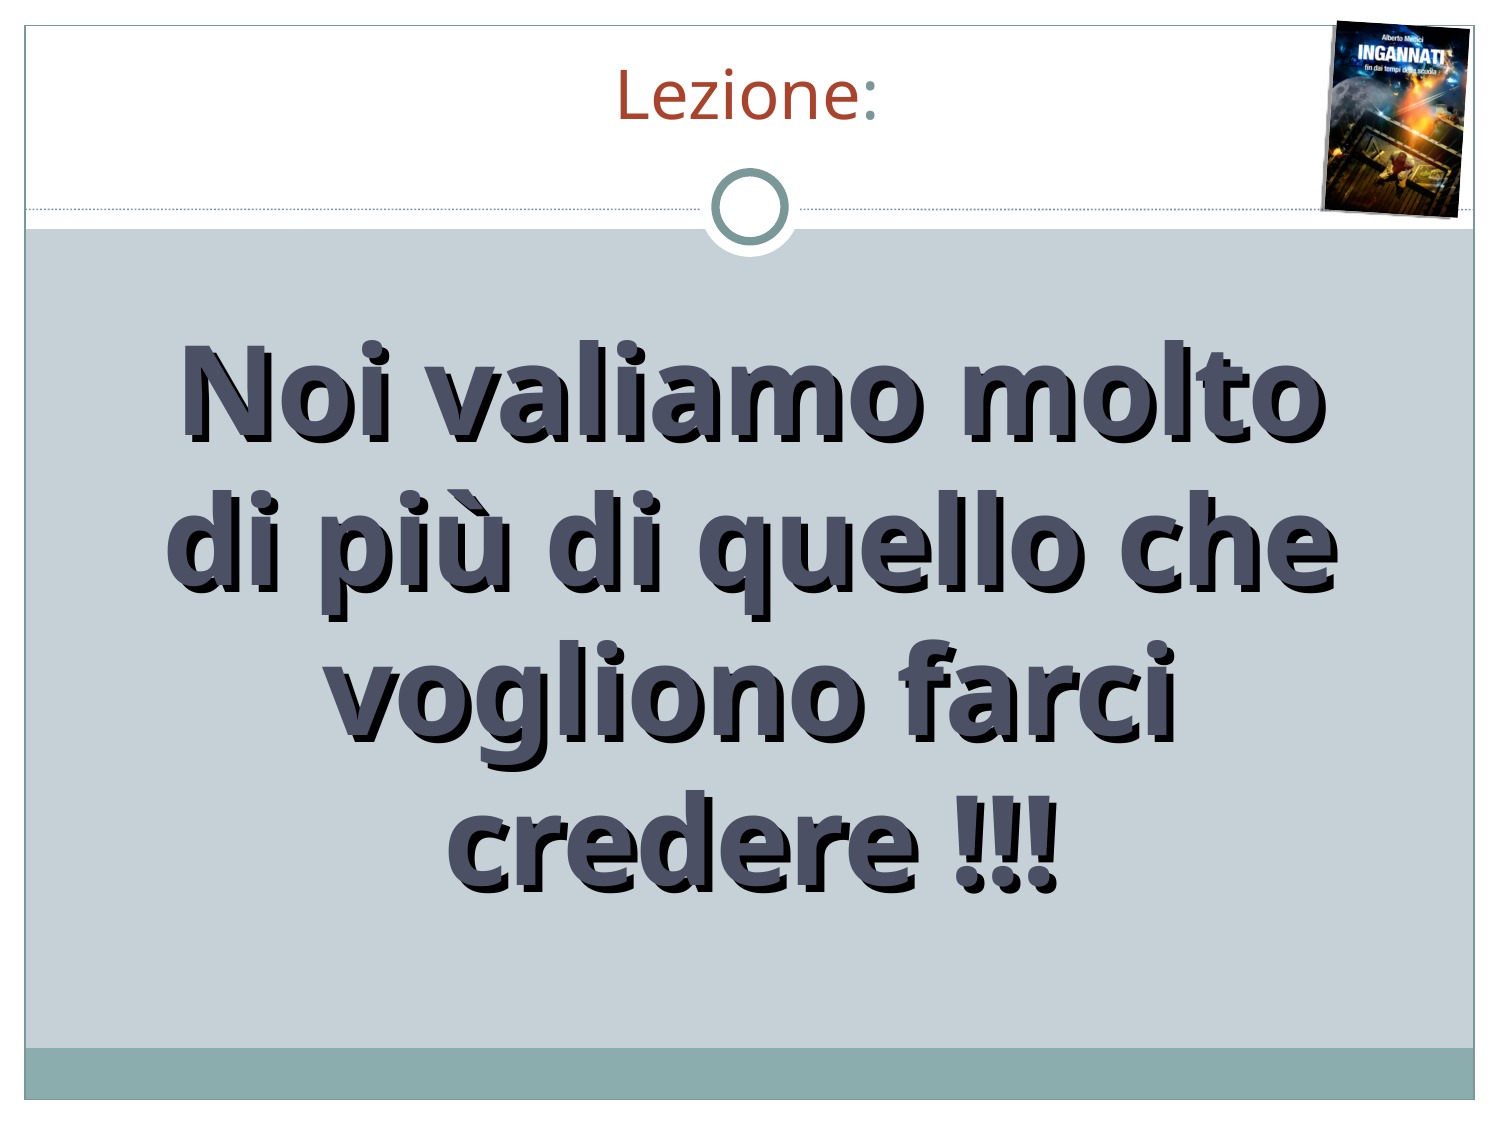

# Lezione:
Noi valiamo molto di più di quello che vogliono farci credere !!!